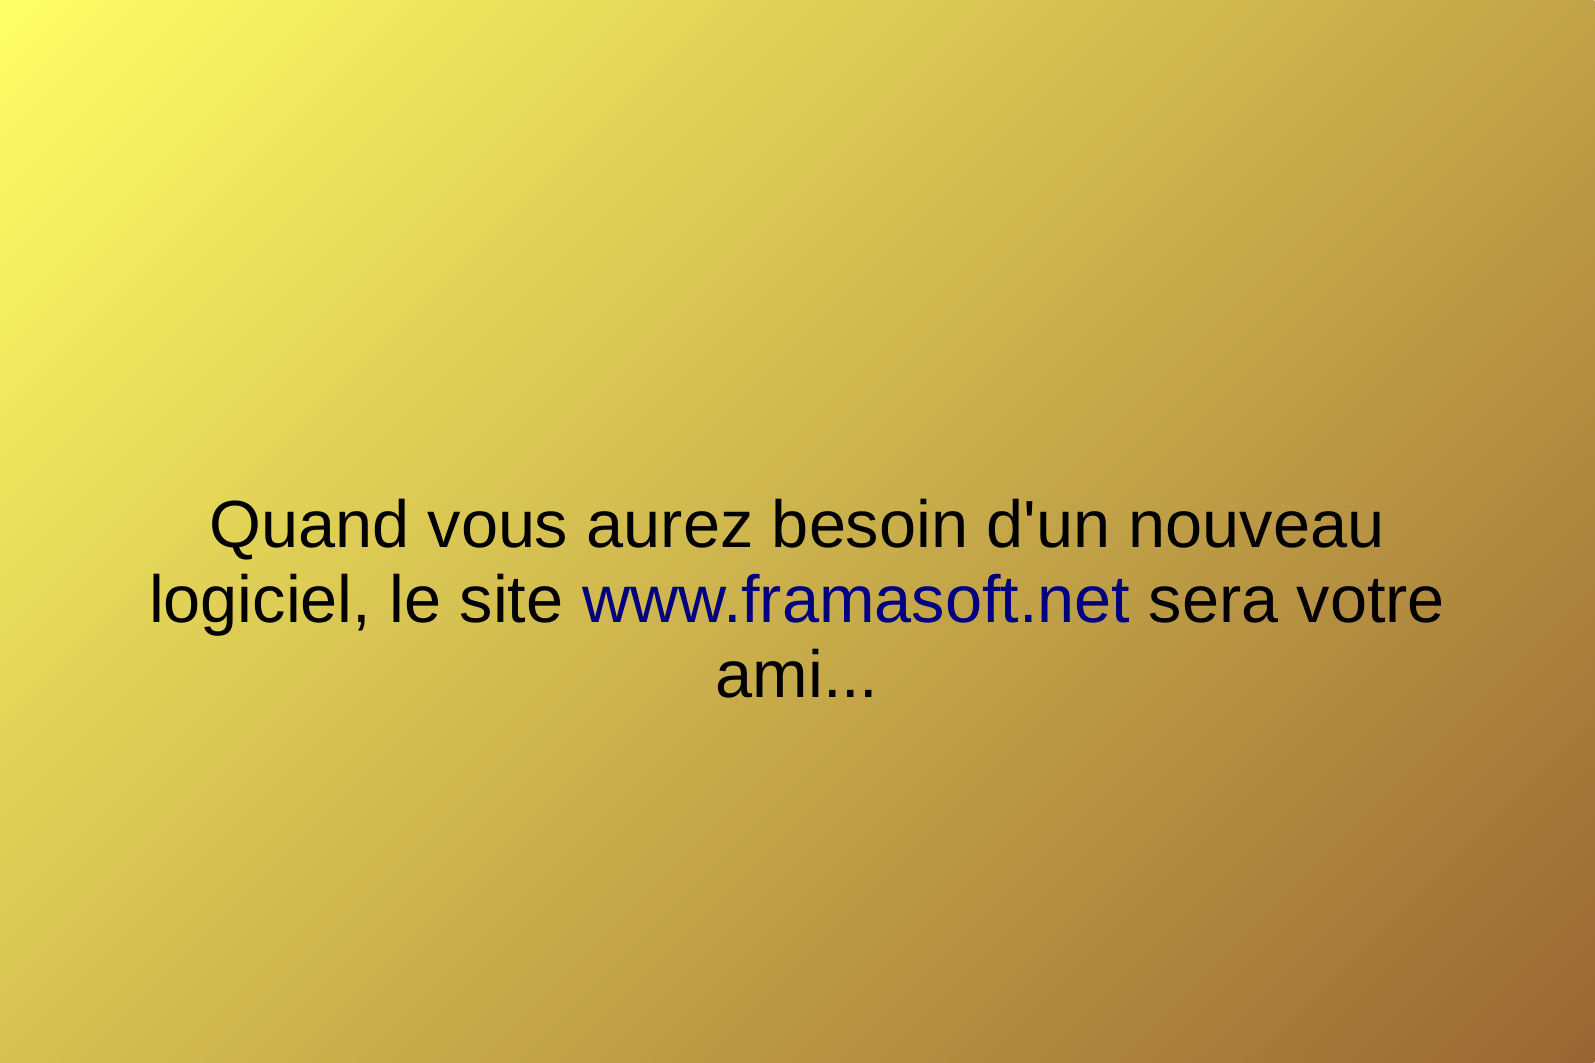

Quand vous aurez besoin d'un nouveau logiciel, le site www.framasoft.net sera votre ami...